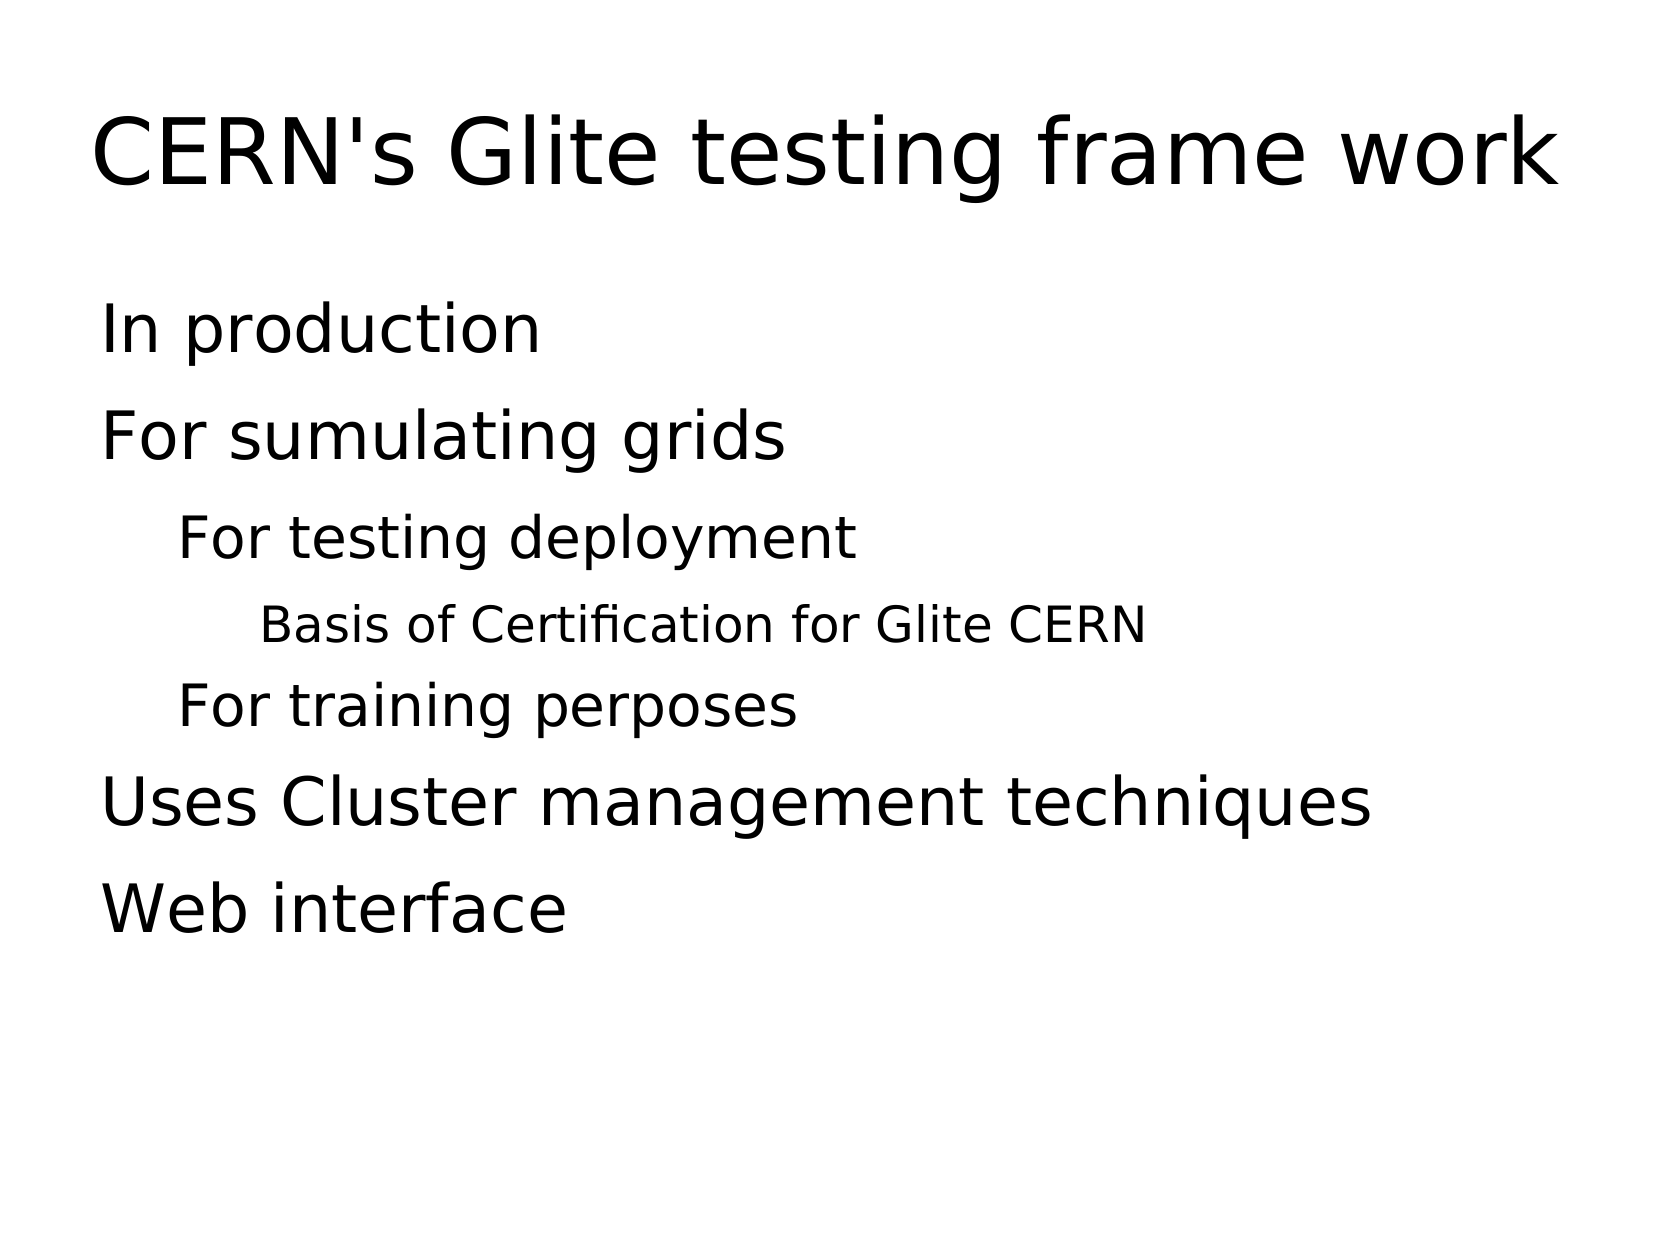

# CERN's Glite testing frame work
In production
For sumulating grids
For testing deployment
Basis of Certification for Glite CERN
For training perposes
Uses Cluster management techniques
Web interface